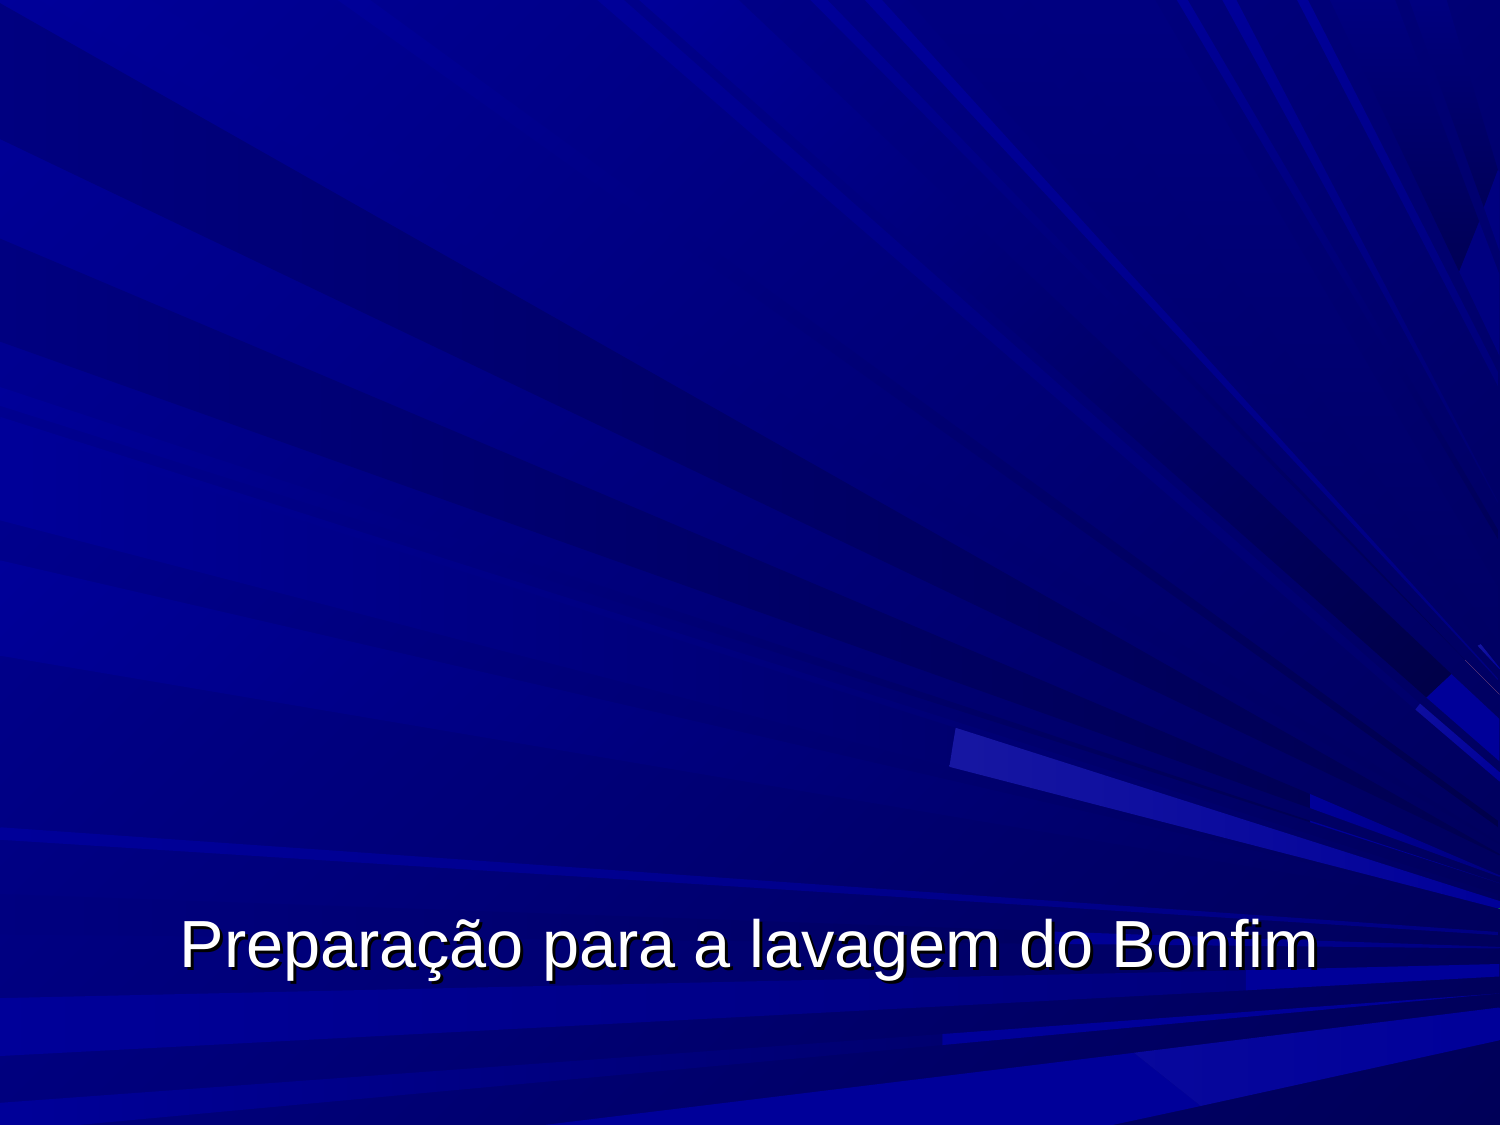

# Preparação para a lavagem do Bonfim